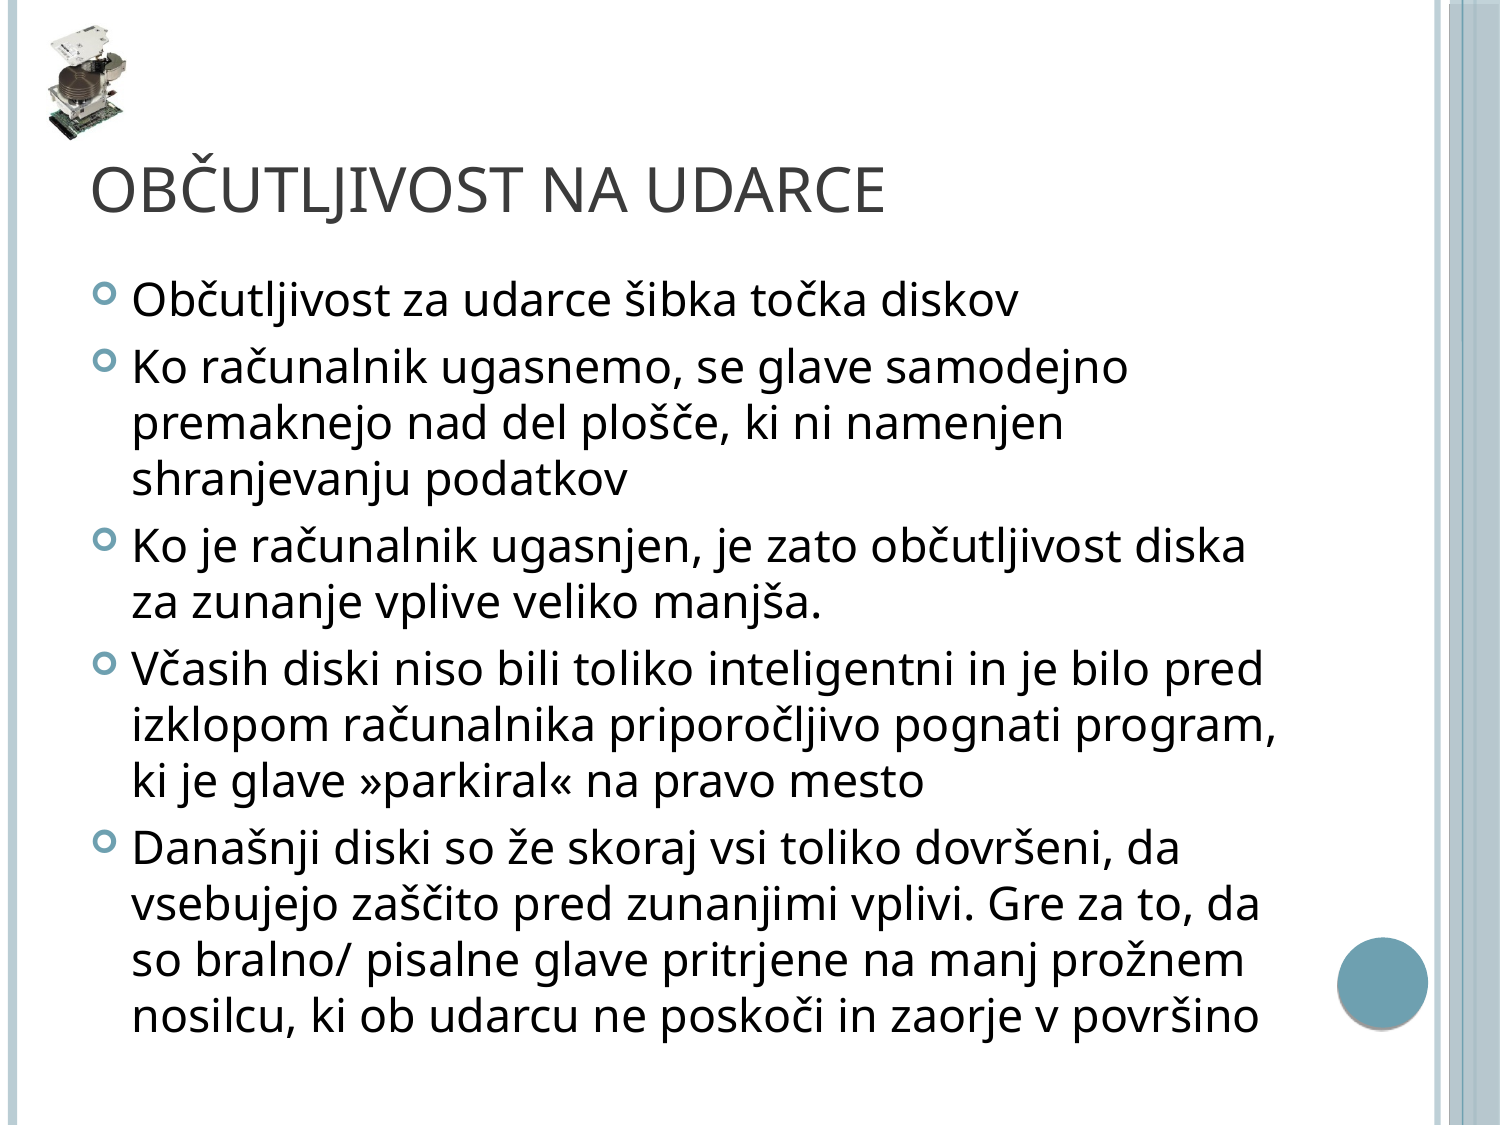

# Občutljivost na udarce
Občutljivost za udarce šibka točka diskov
Ko računalnik ugasnemo, se glave samodejno premaknejo nad del plošče, ki ni namenjen shranjevanju podatkov
Ko je računalnik ugasnjen, je zato občutljivost diska za zunanje vplive veliko manjša.
Včasih diski niso bili toliko inteligentni in je bilo pred izklopom računalnika priporočljivo pognati program, ki je glave »parkiral« na pravo mesto
Današnji diski so že skoraj vsi toliko dovršeni, da vsebujejo zaščito pred zunanjimi vplivi. Gre za to, da so bralno/ pisalne glave pritrjene na manj prožnem nosilcu, ki ob udarcu ne poskoči in zaorje v površino